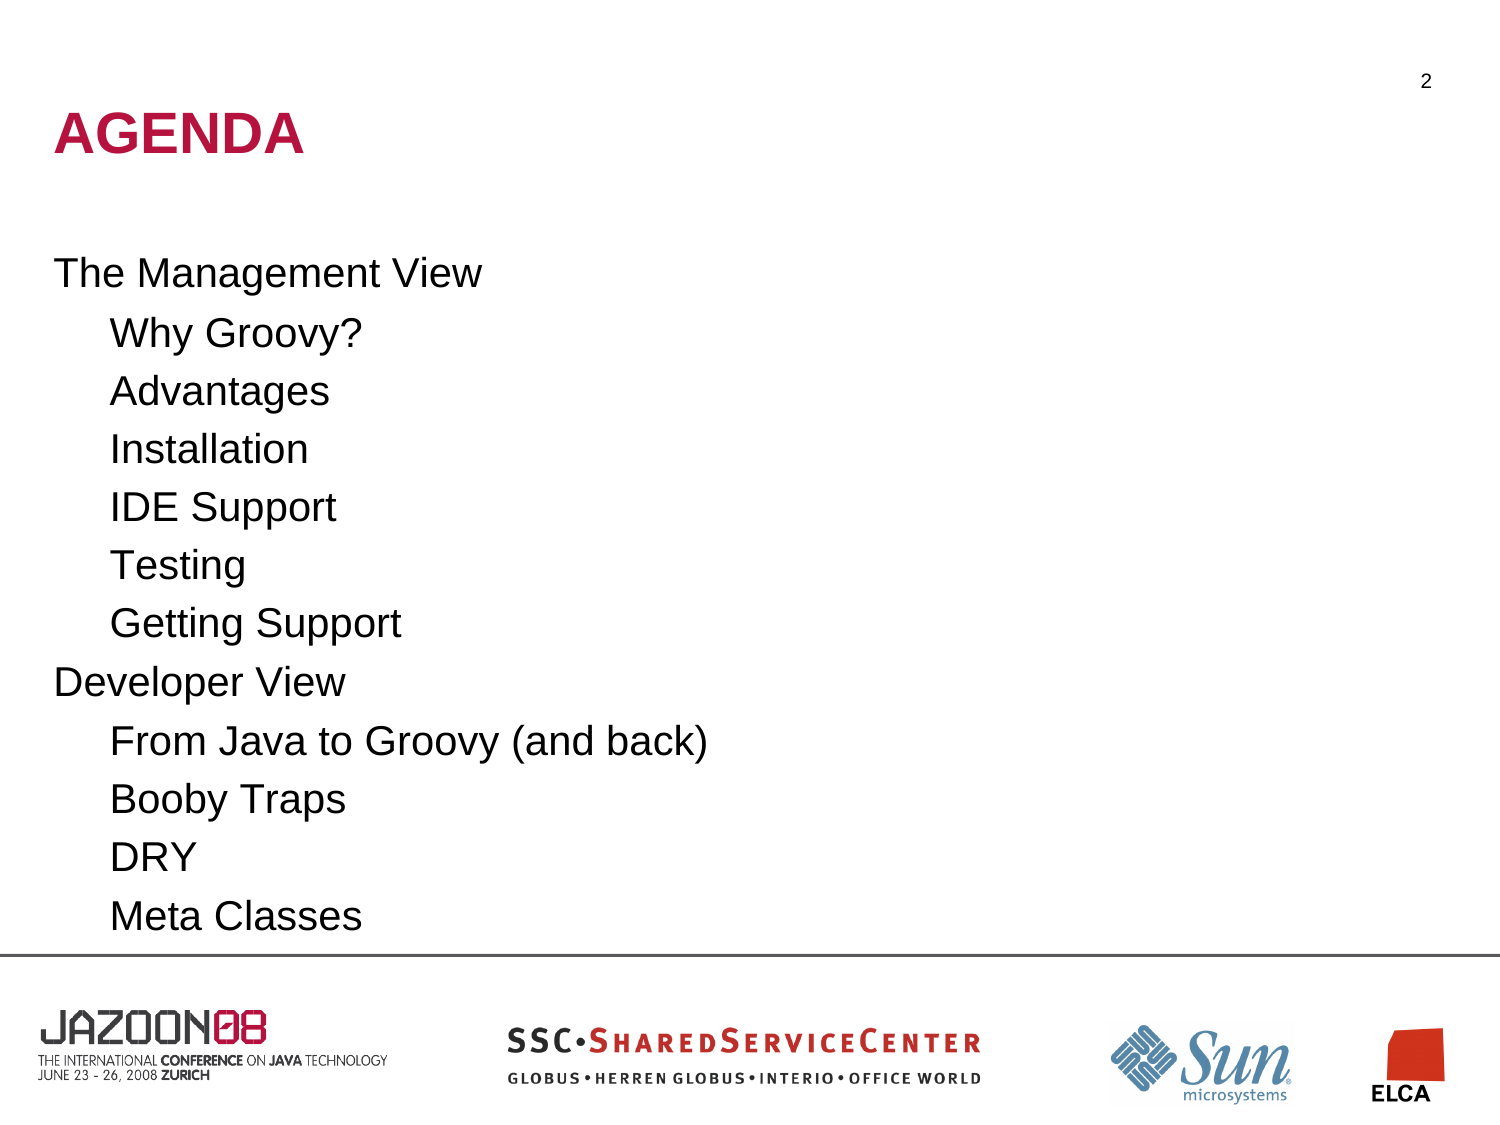

2
# AGENDA
The Management View
Why Groovy?
Advantages
Installation
IDE Support
Testing
Getting Support
Developer View
From Java to Groovy (and back)
Booby Traps
DRY
Meta Classes